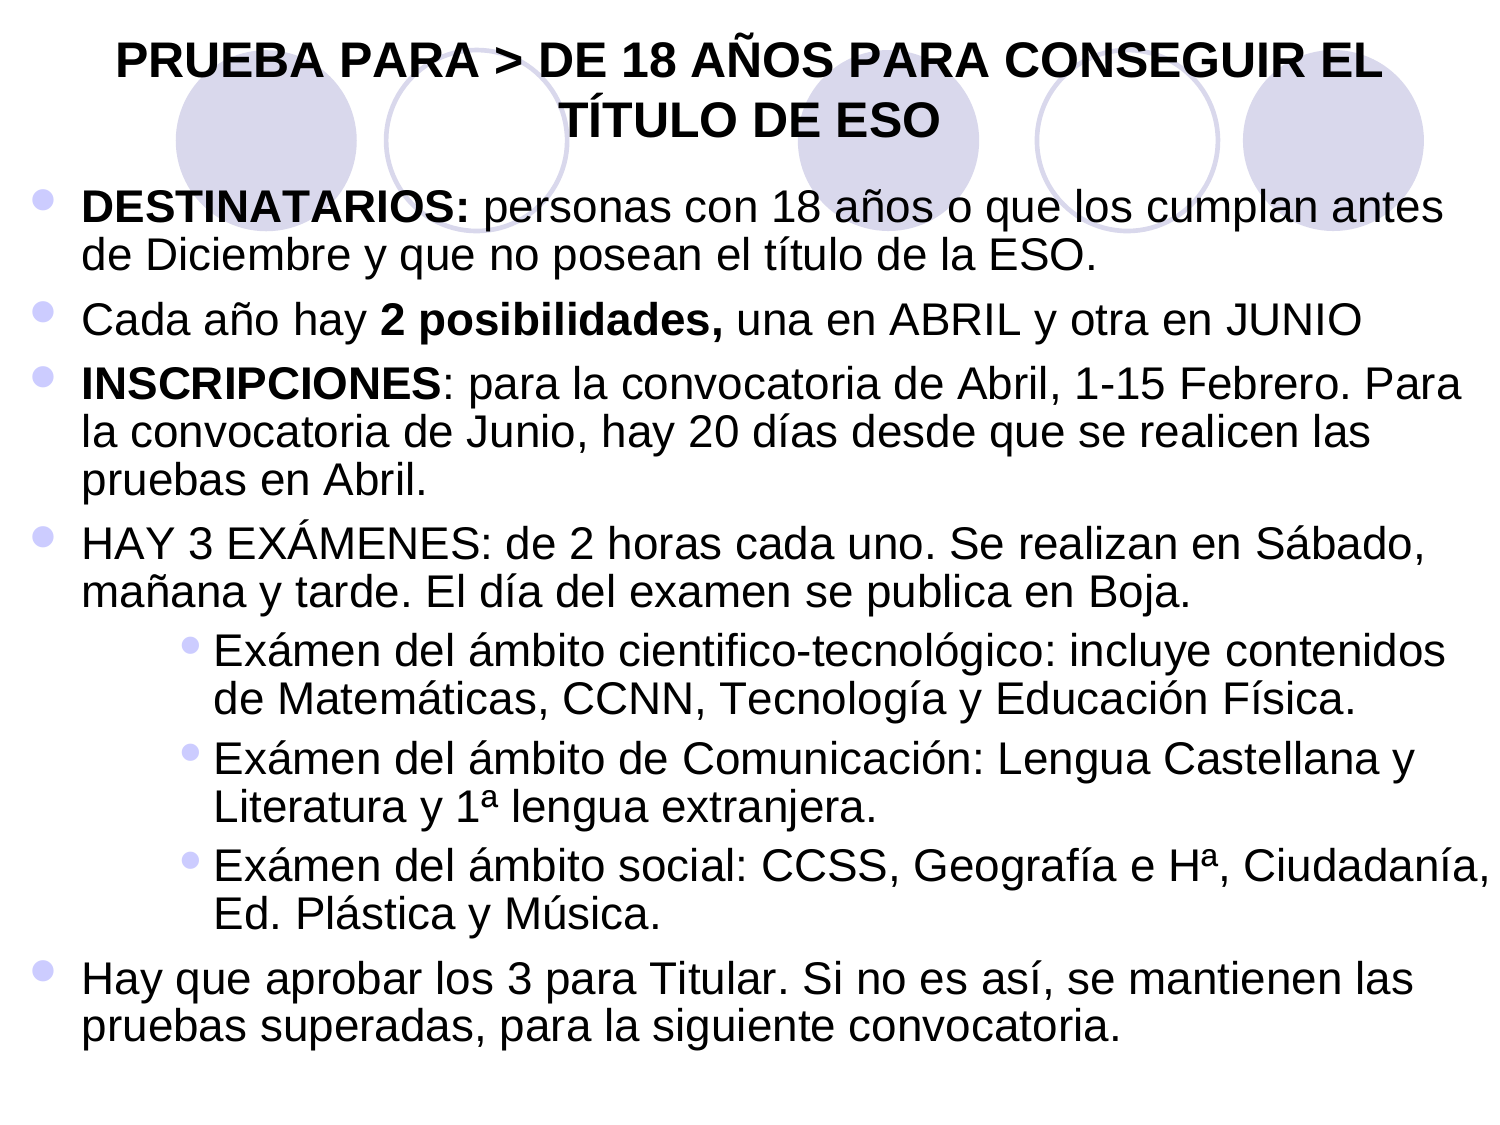

PRUEBA PARA > DE 18 AÑOS PARA CONSEGUIR EL TÍTULO DE ESO
DESTINATARIOS: personas con 18 años o que los cumplan antes de Diciembre y que no posean el título de la ESO.
Cada año hay 2 posibilidades, una en ABRIL y otra en JUNIO
INSCRIPCIONES: para la convocatoria de Abril, 1-15 Febrero. Para la convocatoria de Junio, hay 20 días desde que se realicen las pruebas en Abril.
HAY 3 EXÁMENES: de 2 horas cada uno. Se realizan en Sábado, mañana y tarde. El día del examen se publica en Boja.
Exámen del ámbito cientifico-tecnológico: incluye contenidos de Matemáticas, CCNN, Tecnología y Educación Física.
Exámen del ámbito de Comunicación: Lengua Castellana y Literatura y 1ª lengua extranjera.
Exámen del ámbito social: CCSS, Geografía e Hª, Ciudadanía, Ed. Plástica y Música.
Hay que aprobar los 3 para Titular. Si no es así, se mantienen las pruebas superadas, para la siguiente convocatoria.